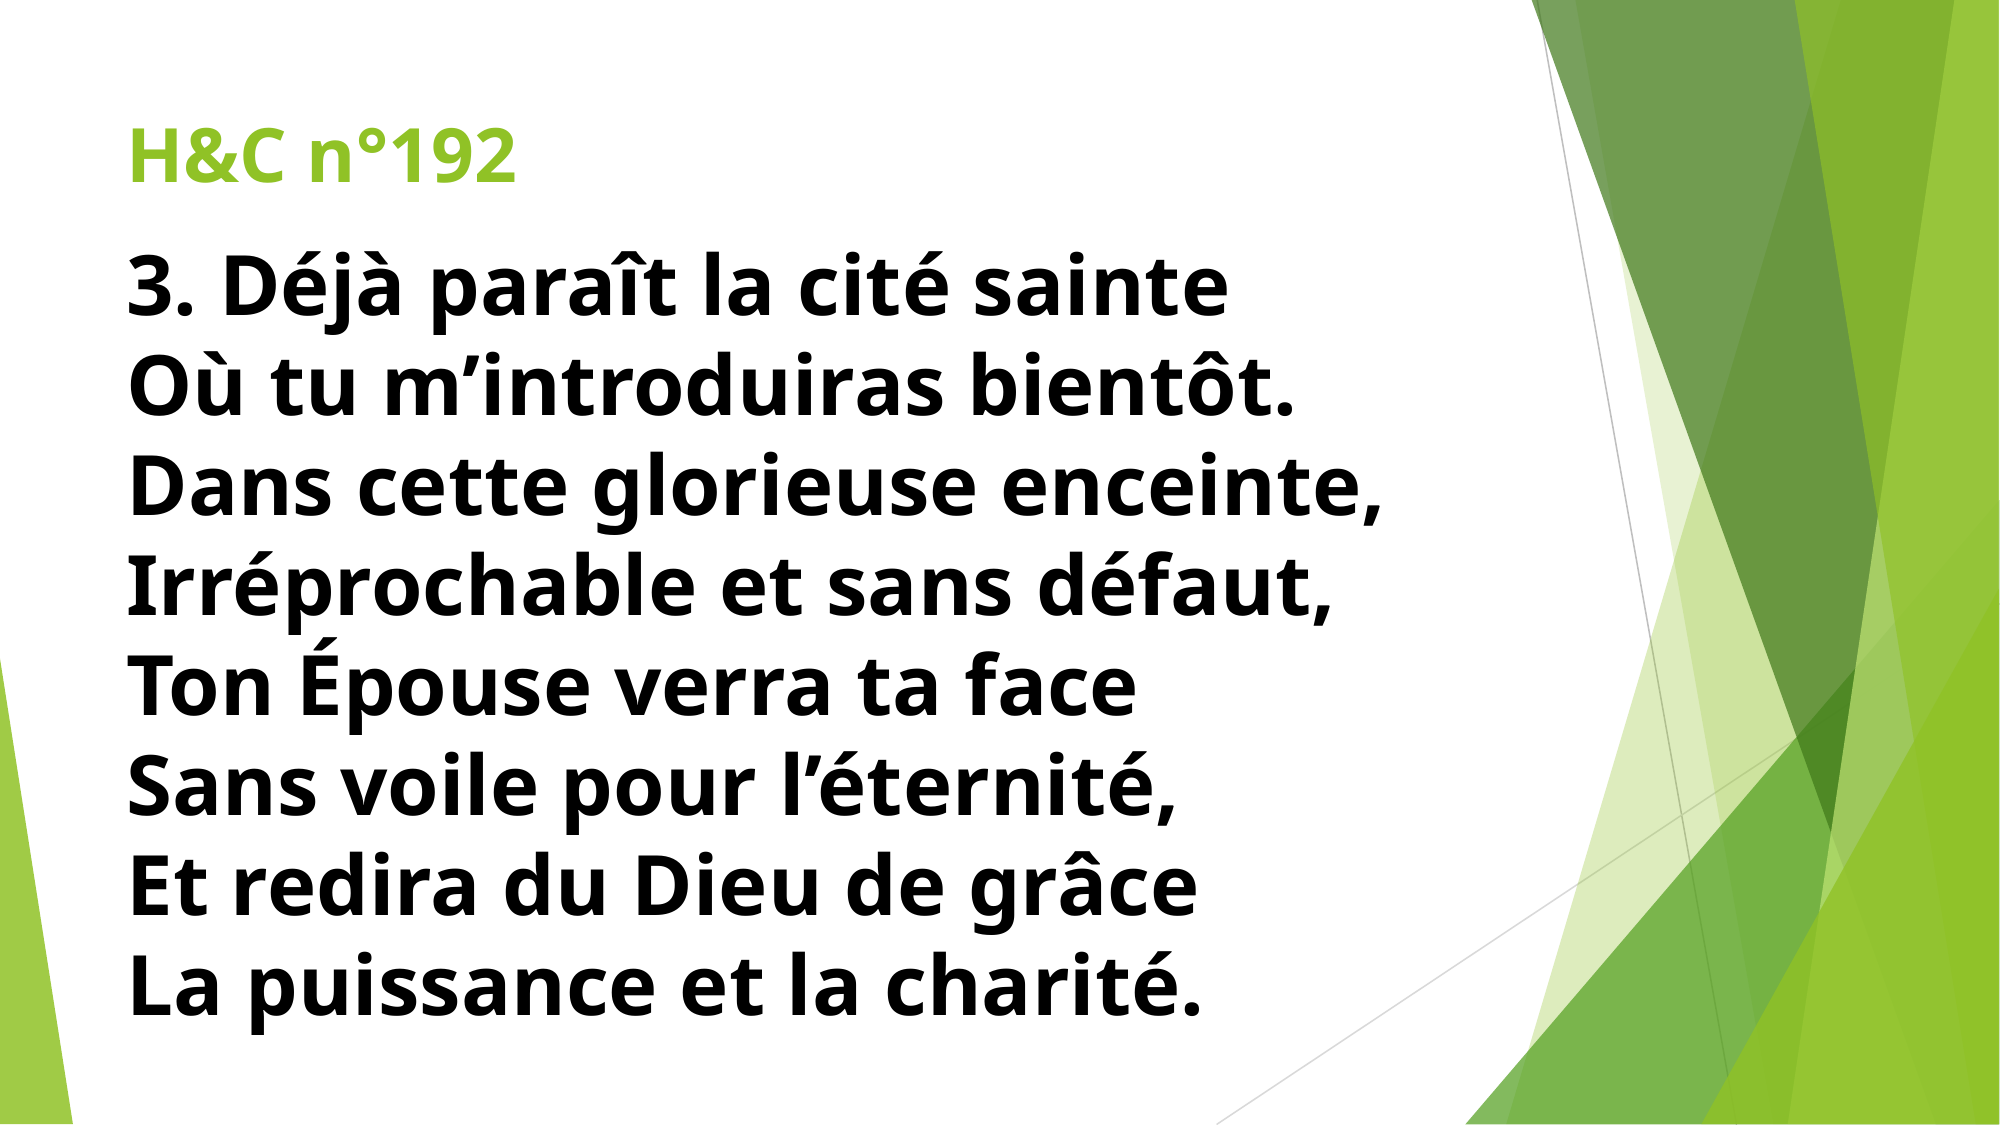

H&C n°192
3. Déjà paraît la cité sainte
Où tu m’introduiras bientôt.
Dans cette glorieuse enceinte,
Irréprochable et sans défaut,
Ton Épouse verra ta face
Sans voile pour l’éternité,
Et redira du Dieu de grâce
La puissance et la charité.